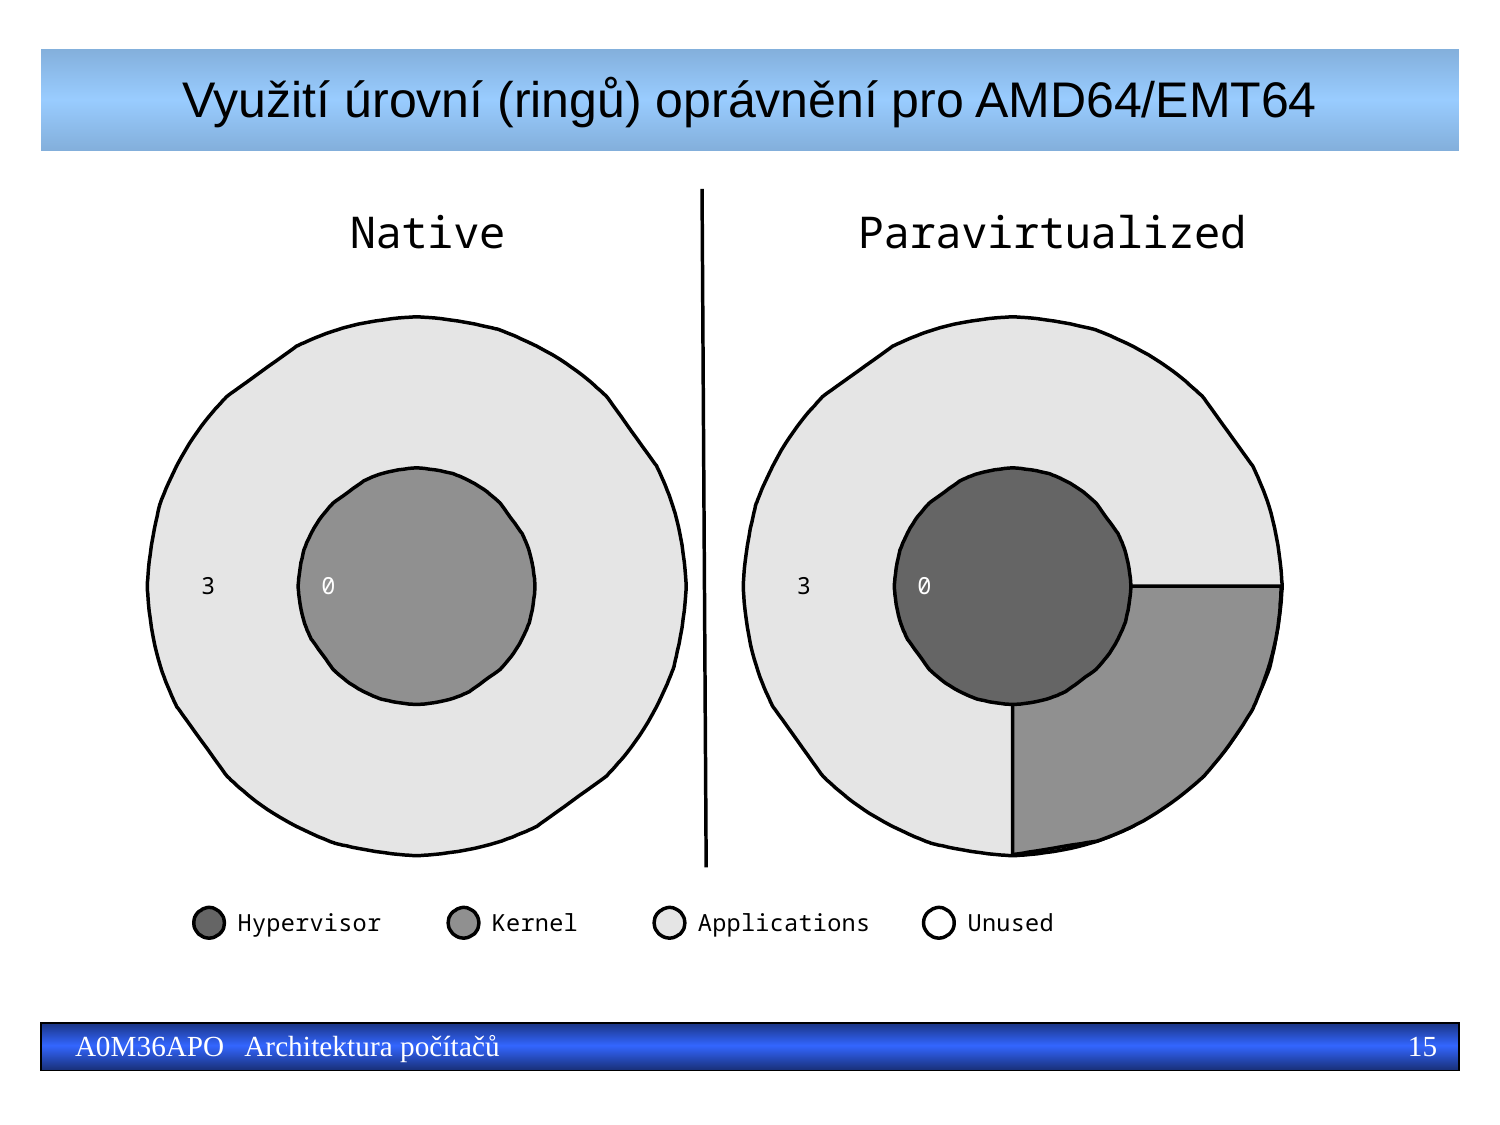

# Využití úrovní (ringů) oprávnění pro AMD64/EMT64
A0M36APO Architektura počítačů
15